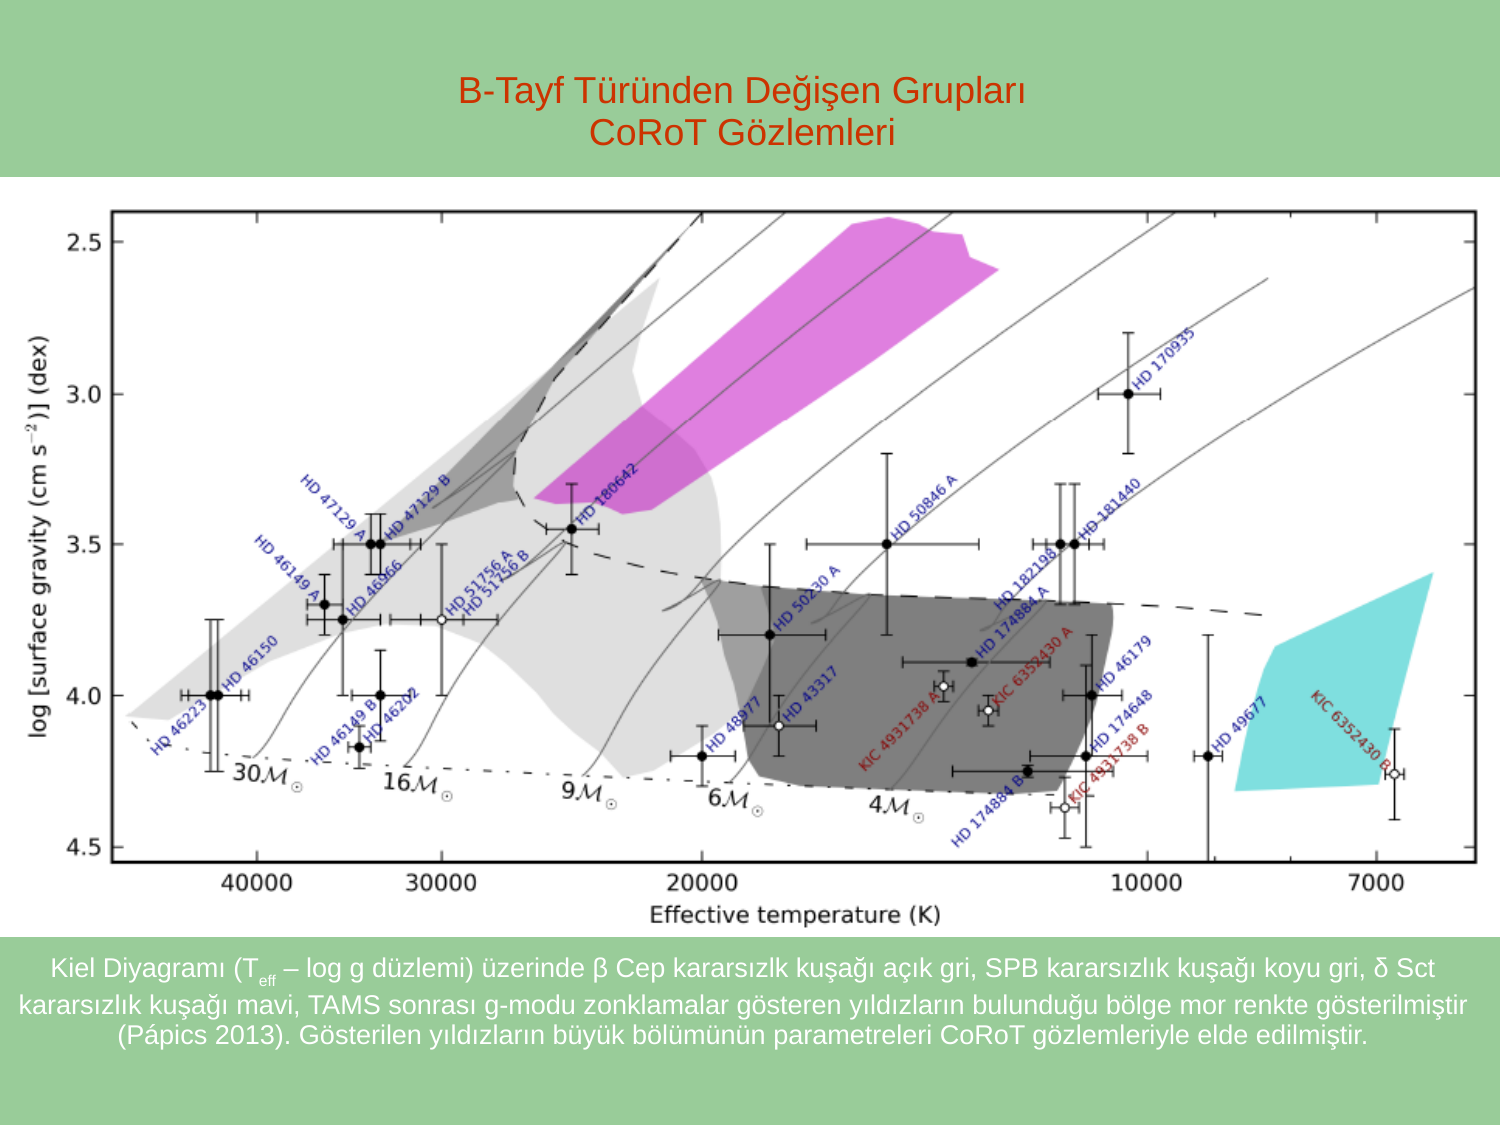

# B-Tayf Türünden Değişen Grupları CoRoT Gözlemleri
Kiel Diyagramı (Teff – log g düzlemi) üzerinde β Cep kararsızlk kuşağı açık gri, SPB kararsızlık kuşağı koyu gri, δ Sct kararsızlık kuşağı mavi, TAMS sonrası g-modu zonklamalar gösteren yıldızların bulunduğu bölge mor renkte gösterilmiştir (Pápics 2013). Gösterilen yıldızların büyük bölümünün parametreleri CoRoT gözlemleriyle elde edilmiştir.